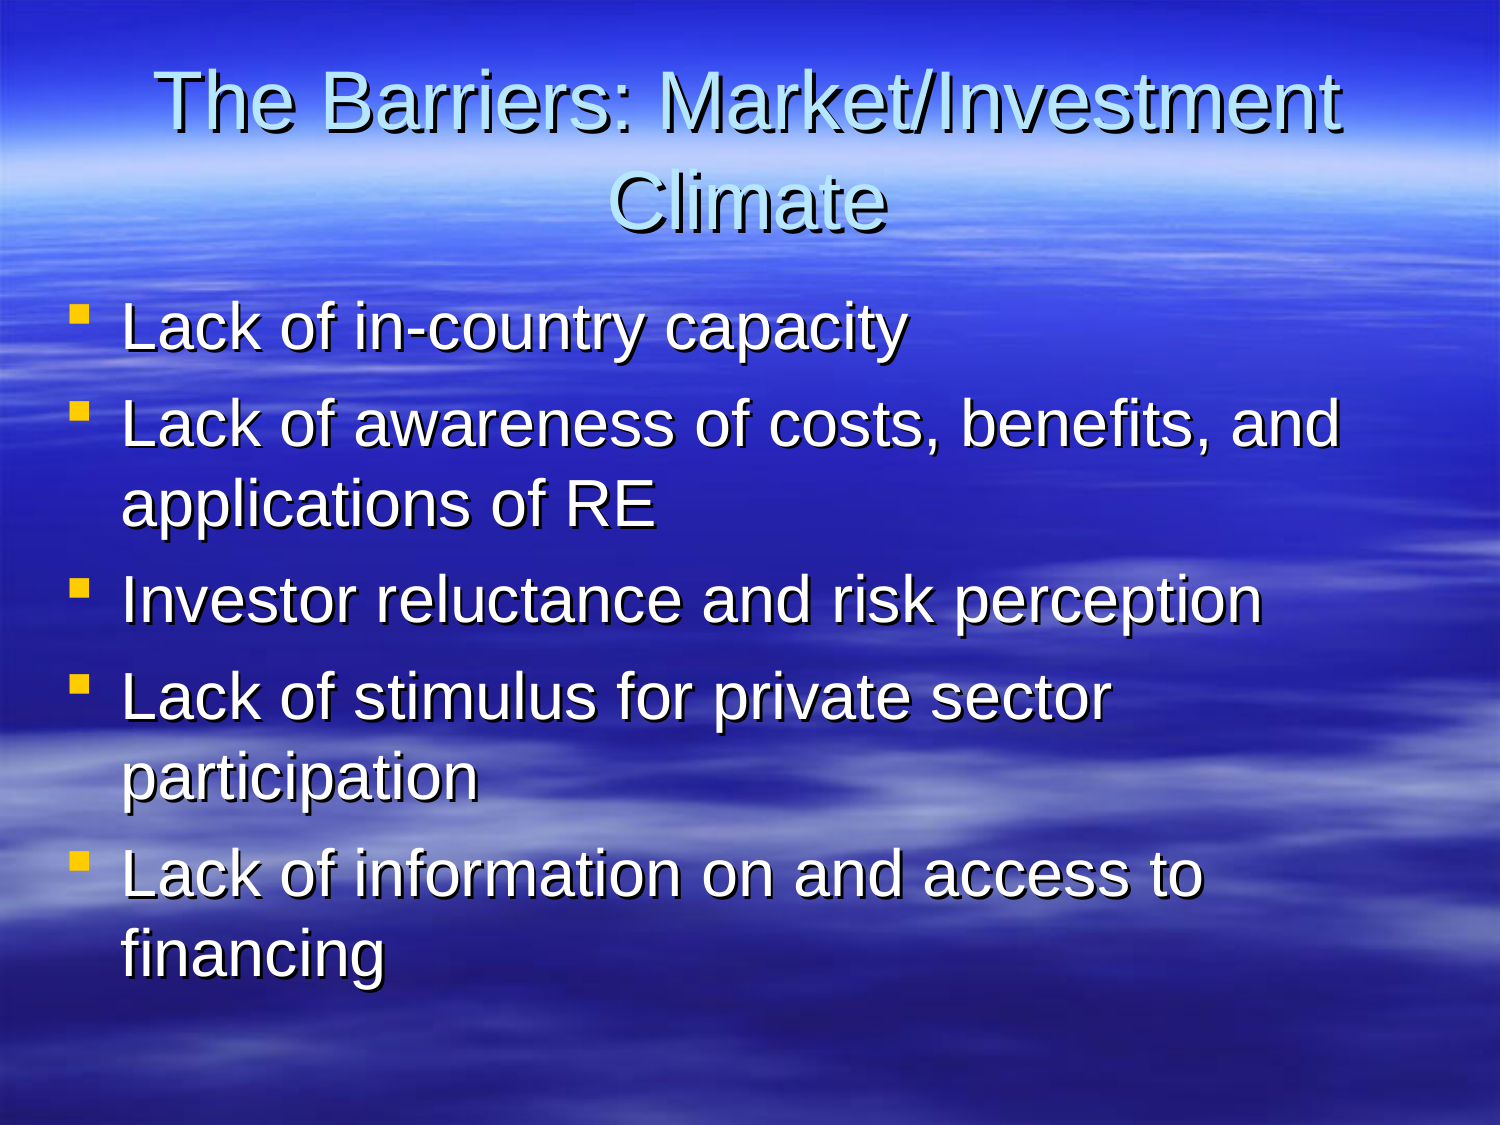

# The Barriers: Market/Investment Climate
Lack of in-country capacity
Lack of awareness of costs, benefits, and applications of RE
Investor reluctance and risk perception
Lack of stimulus for private sector participation
Lack of information on and access to financing